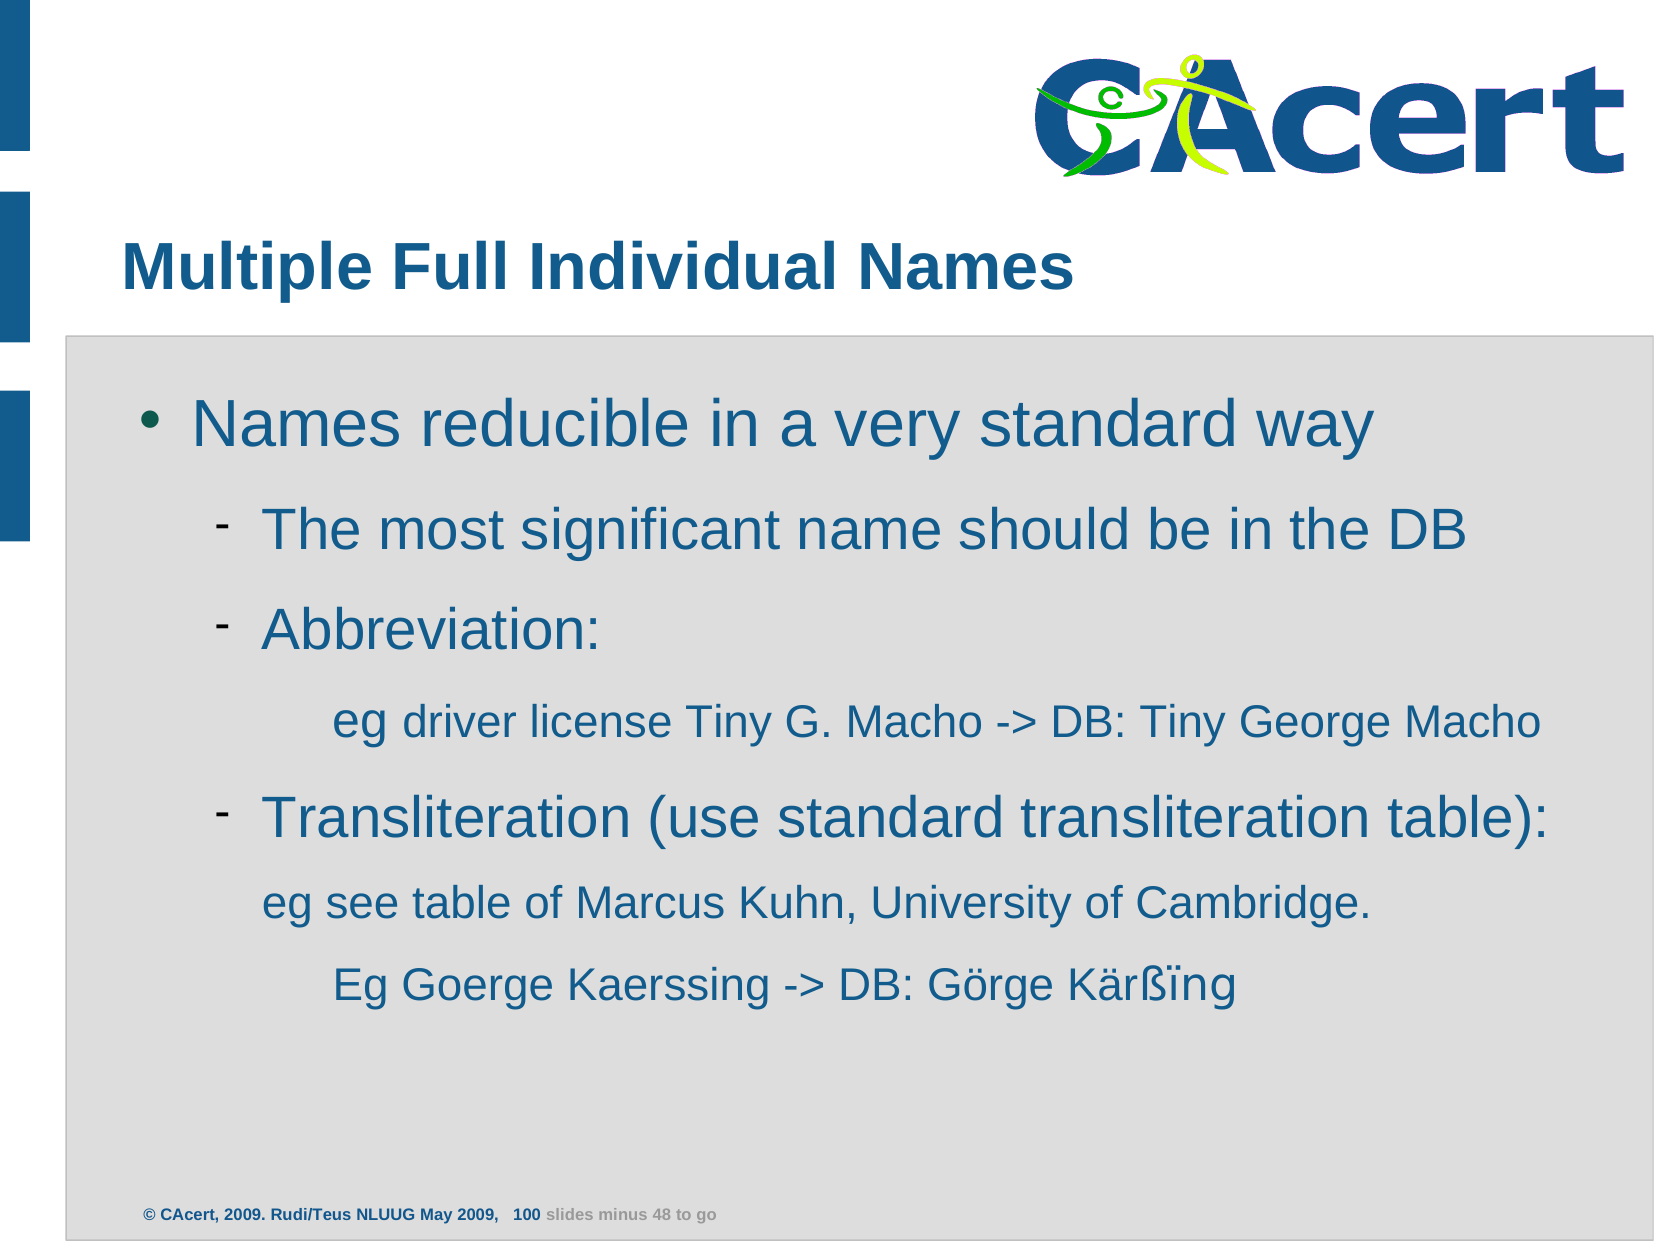

# Multiple Full Individual Names
Names reducible in a very standard way
The most significant name should be in the DB
Abbreviation:
eg driver license Tiny G. Macho -> DB: Tiny George Macho
Transliteration (use standard transliteration table):
eg see table of Marcus Kuhn, University of Cambridge.
Eg Goerge Kaerssing -> DB: Görge Kärßïng